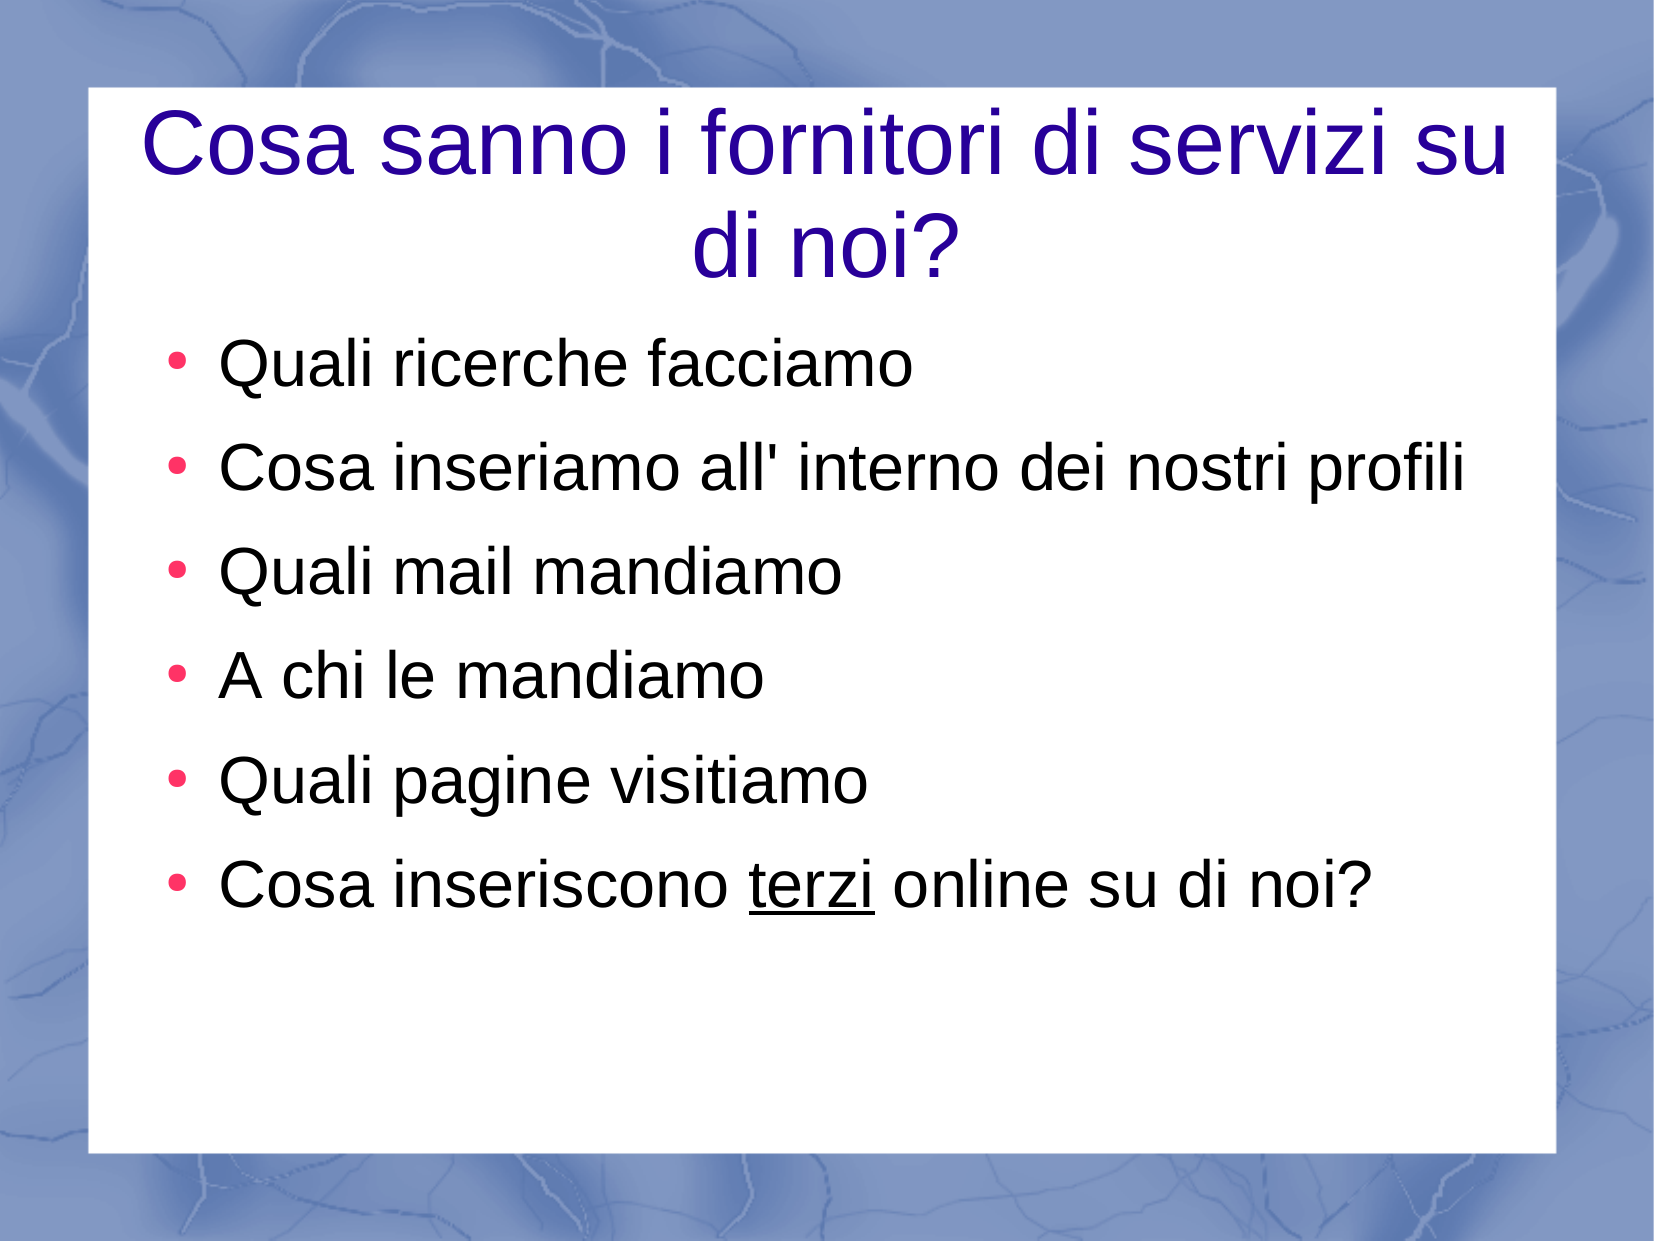

# Cosa sanno i fornitori di servizi su di noi?
Quali ricerche facciamo
Cosa inseriamo all' interno dei nostri profili
Quali mail mandiamo
A chi le mandiamo
Quali pagine visitiamo
Cosa inseriscono terzi online su di noi?